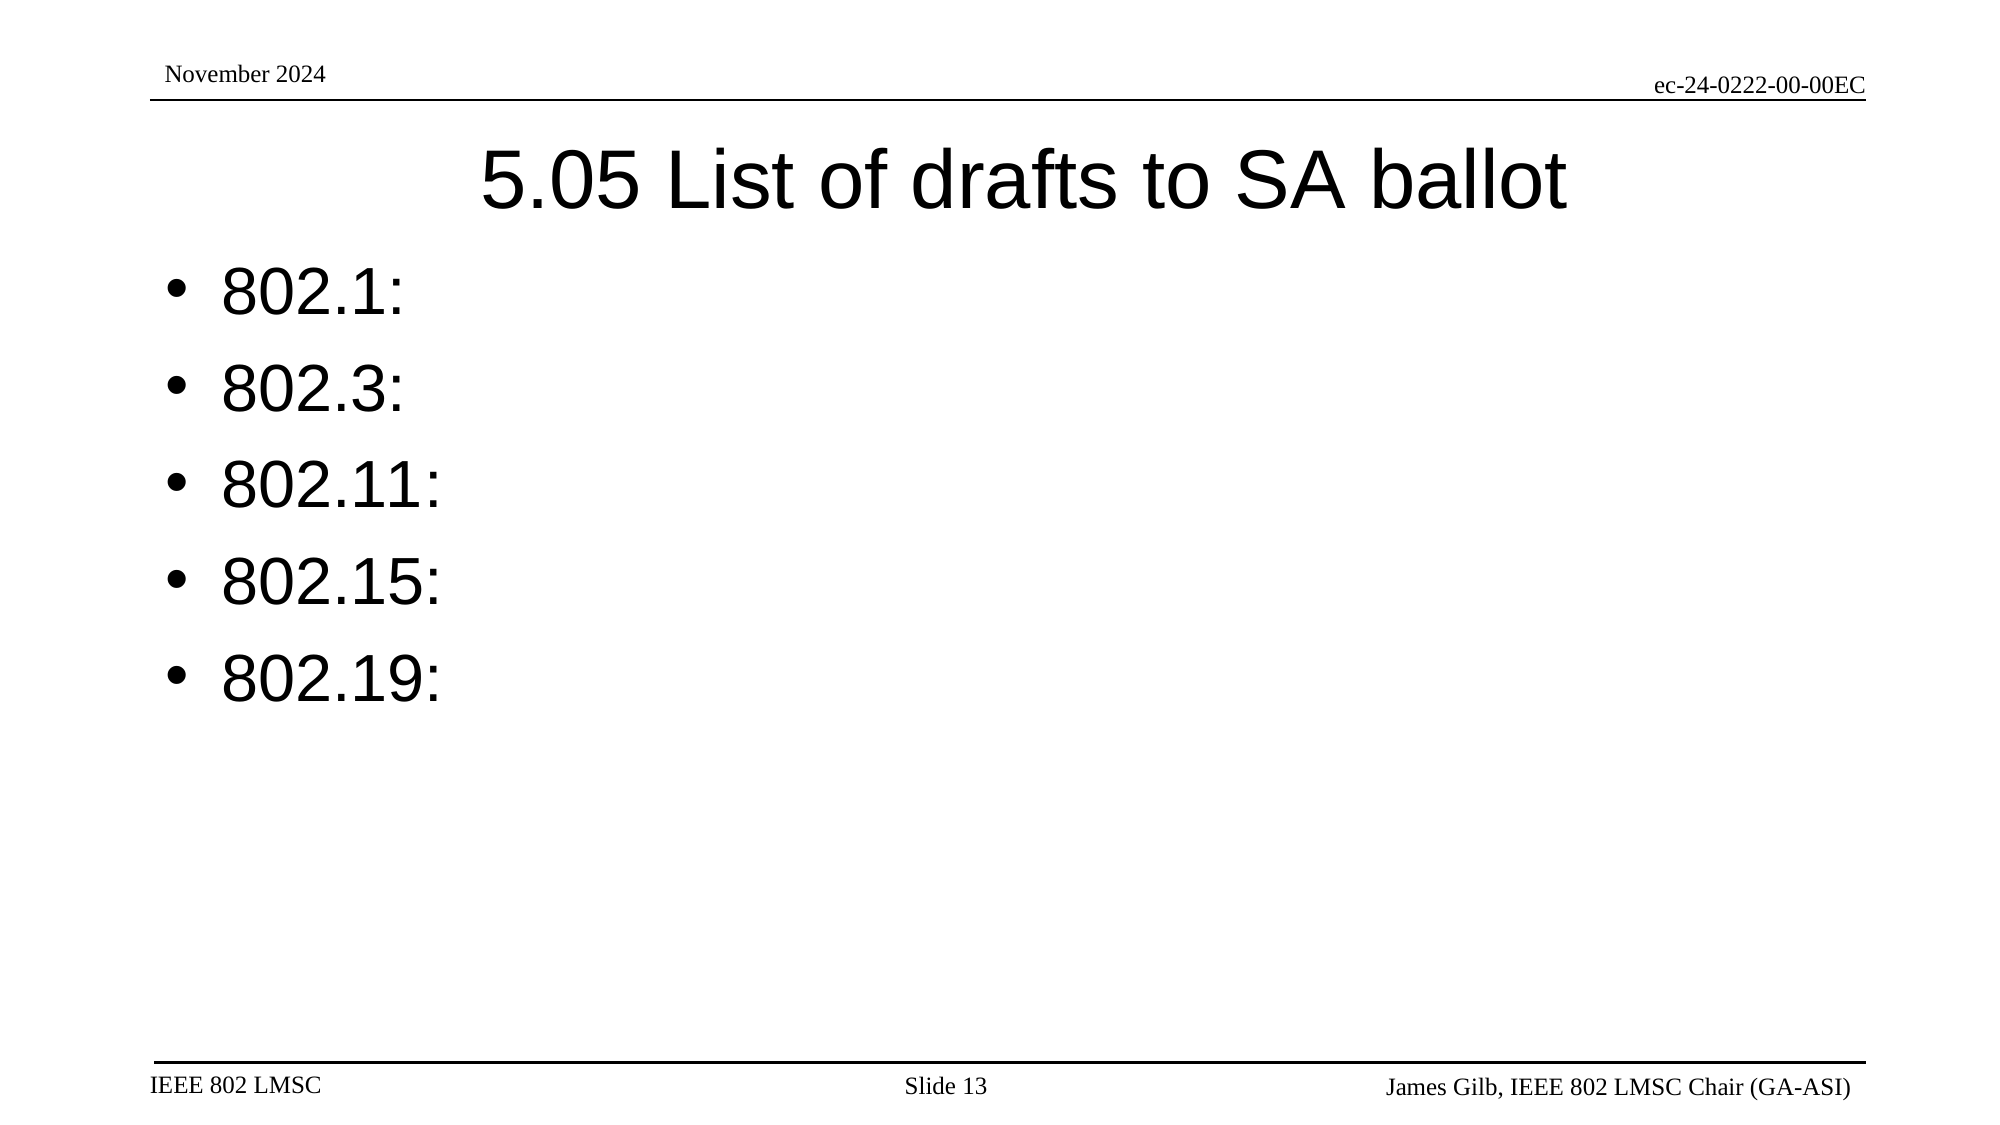

# 5.05 List of drafts to SA ballot
802.1:
802.3:
802.11:
802.15:
802.19:
13